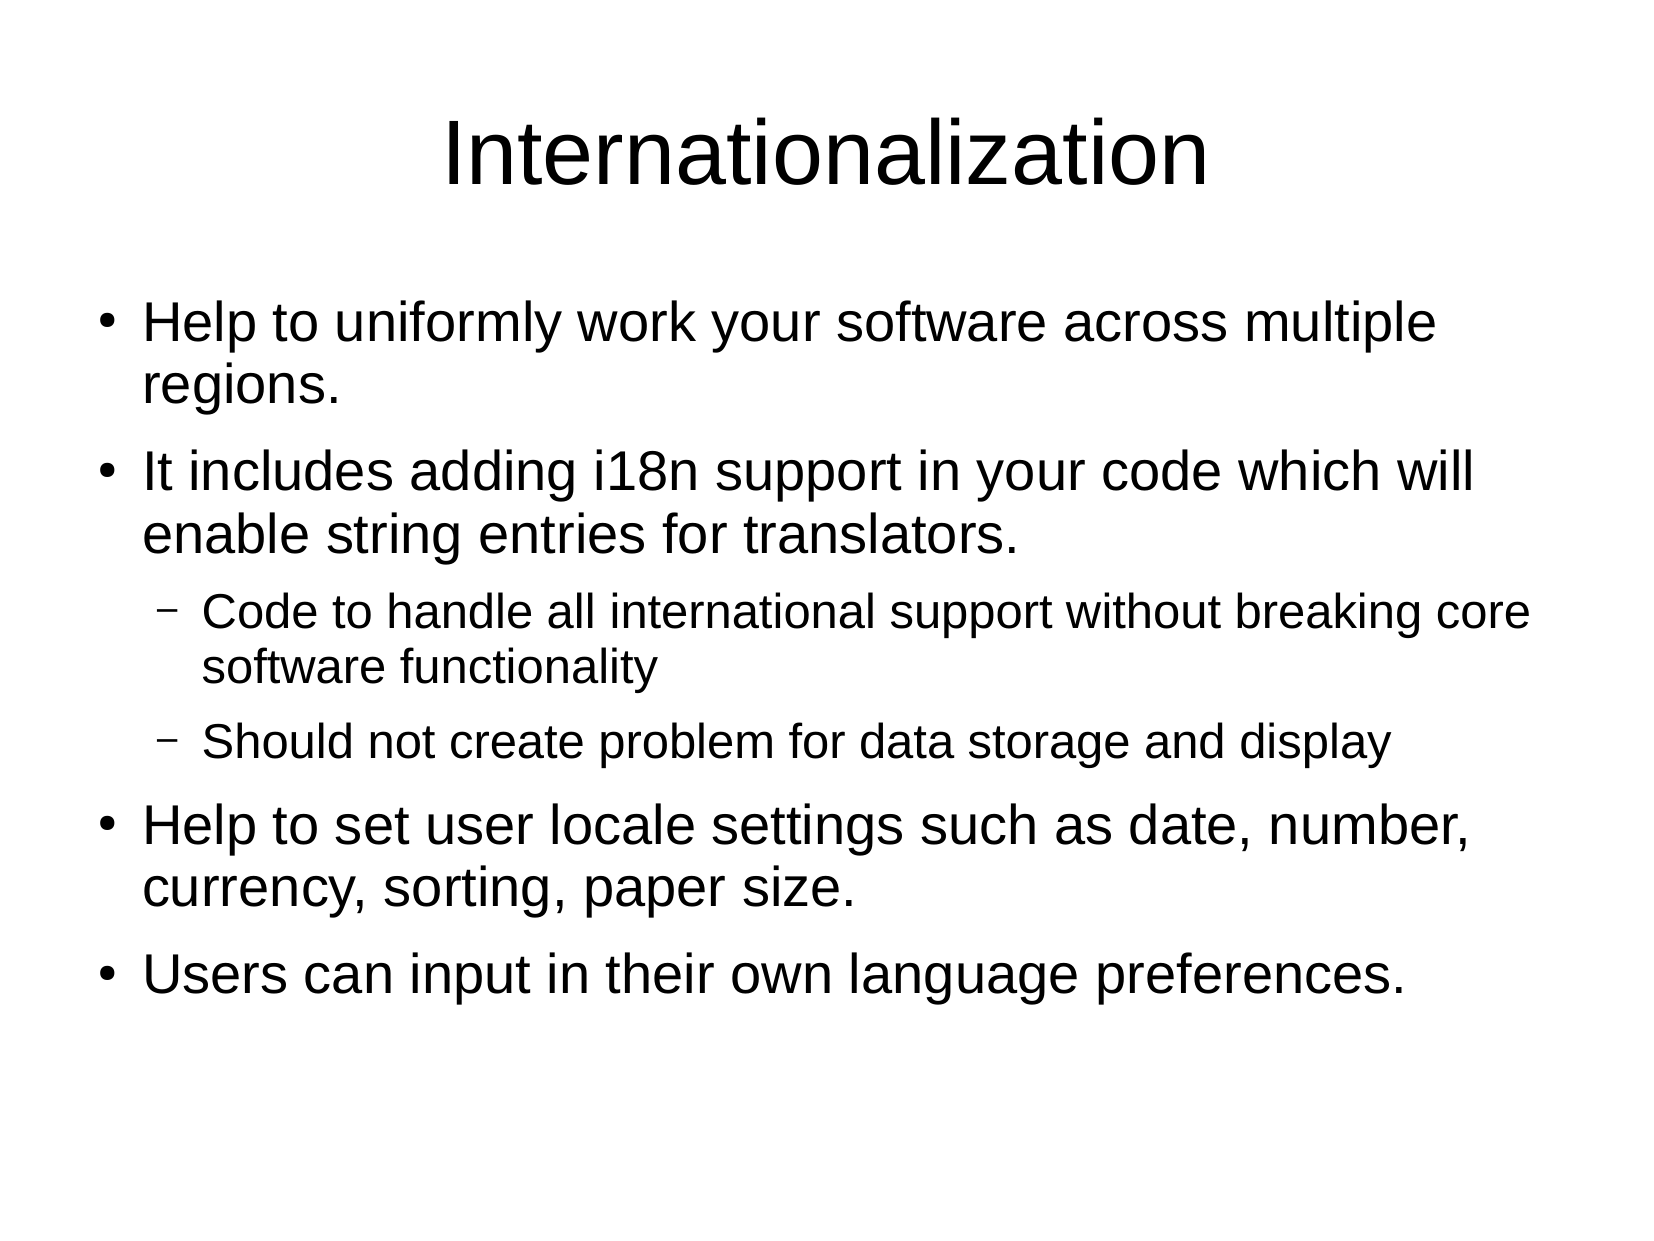

# Internationalization
Help to uniformly work your software across multiple regions.
It includes adding i18n support in your code which will enable string entries for translators.
Code to handle all international support without breaking core software functionality
Should not create problem for data storage and display
Help to set user locale settings such as date, number, currency, sorting, paper size.
Users can input in their own language preferences.